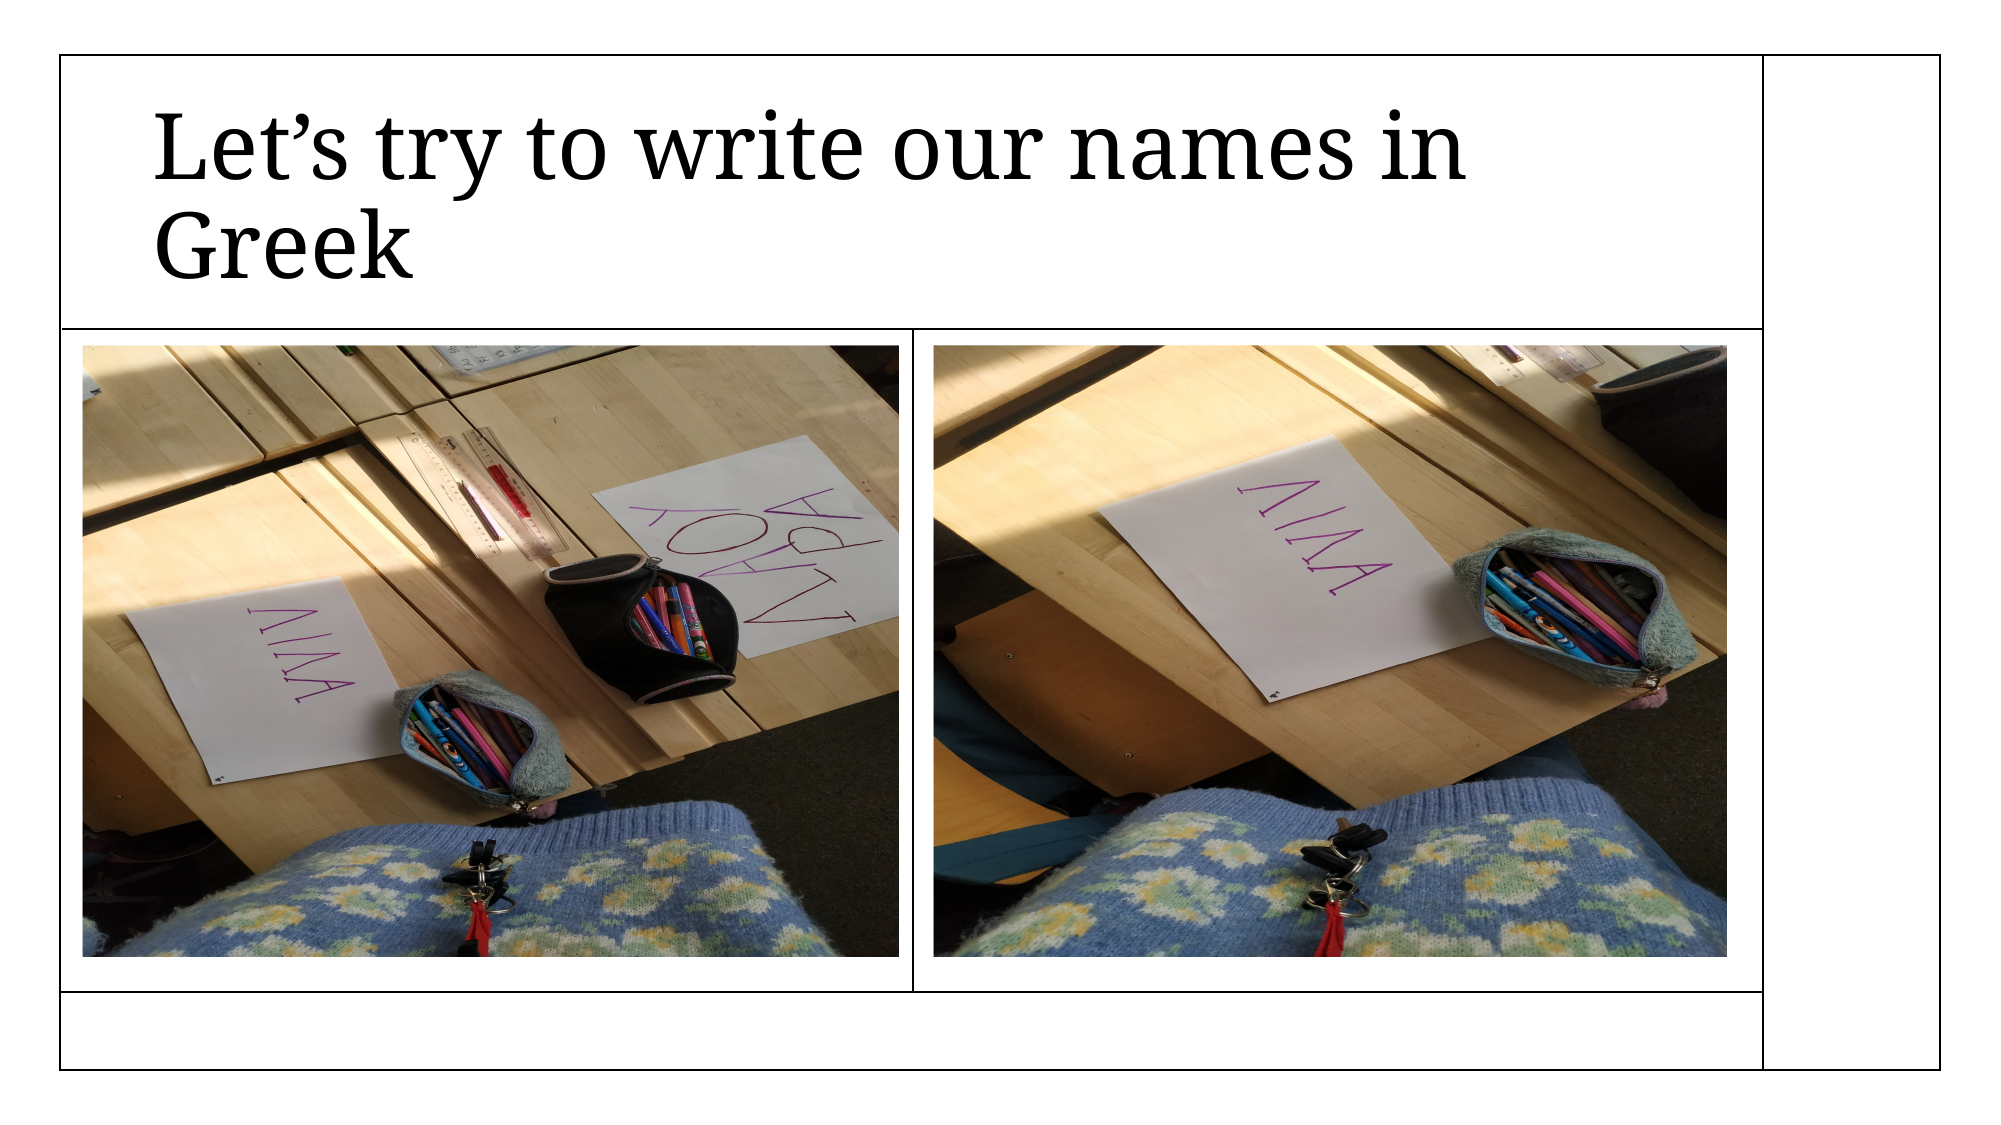

# Let’s try to write our names in Greek